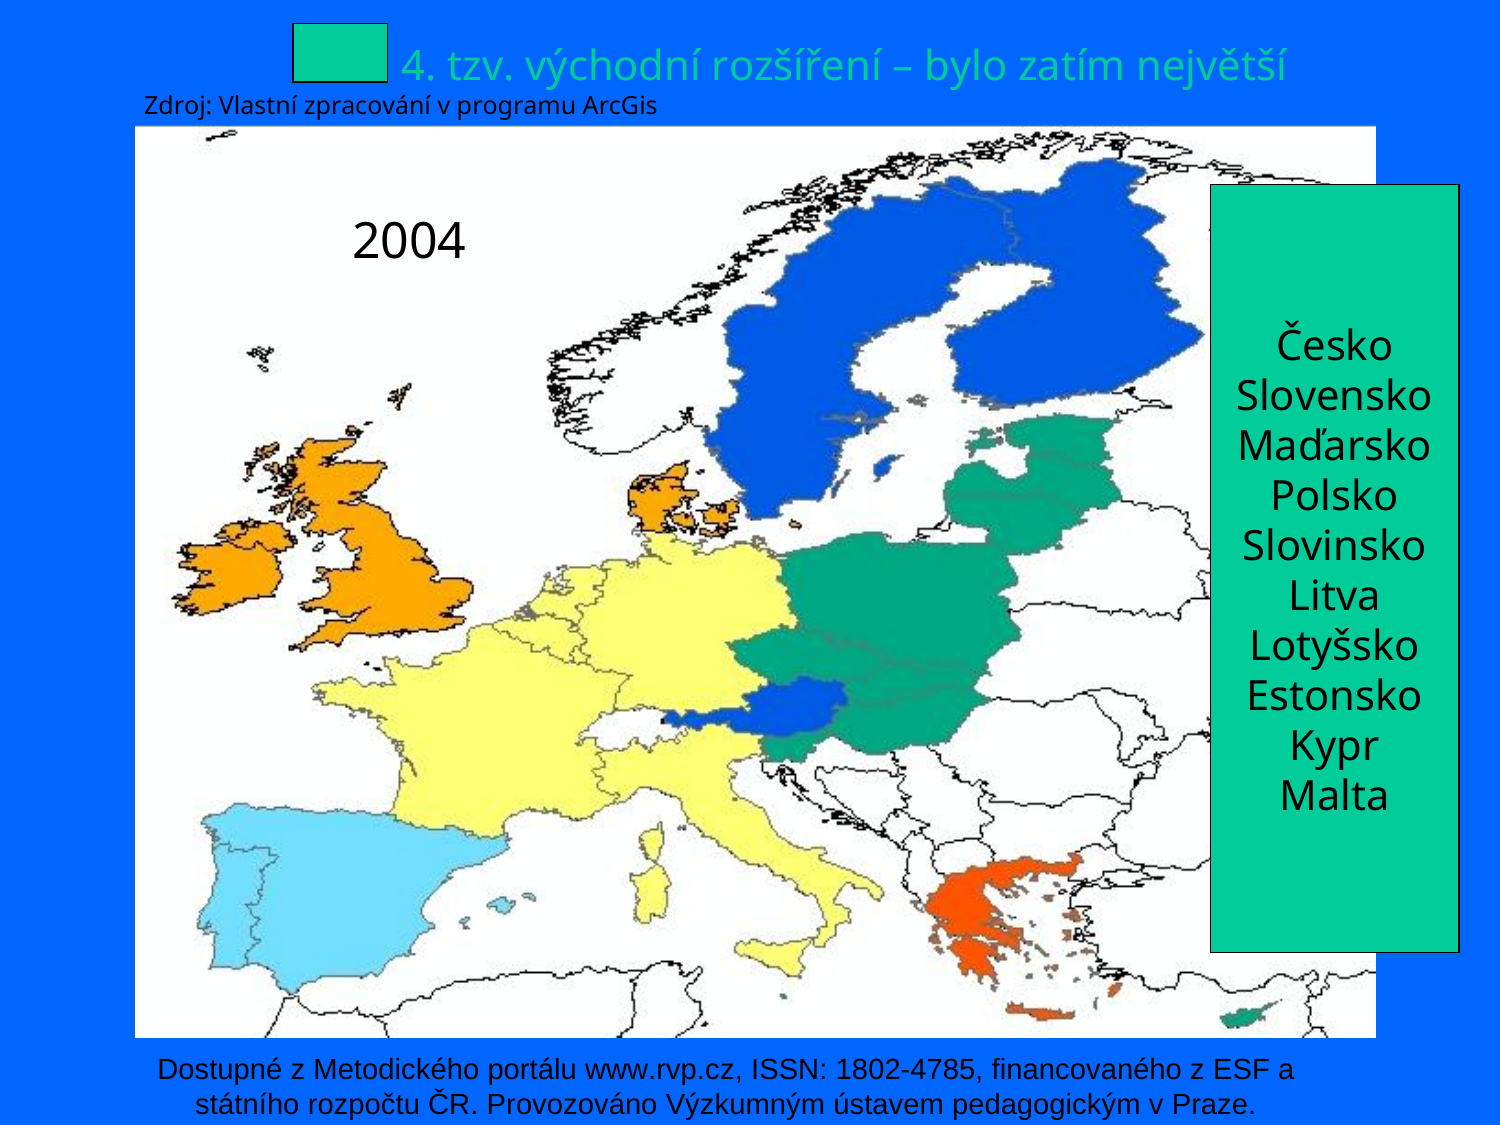

4. tzv. východní rozšíření – bylo zatím největší
Zdroj: Vlastní zpracování v programu ArcGis
Česko
Slovensko
Maďarsko
Polsko
Slovinsko
Litva
Lotyšsko
Estonsko
Kypr
Malta
2004
Dostupné z Metodického portálu www.rvp.cz, ISSN: 1802-4785, financovaného z ESF a státního rozpočtu ČR. Provozováno Výzkumným ústavem pedagogickým v Praze.